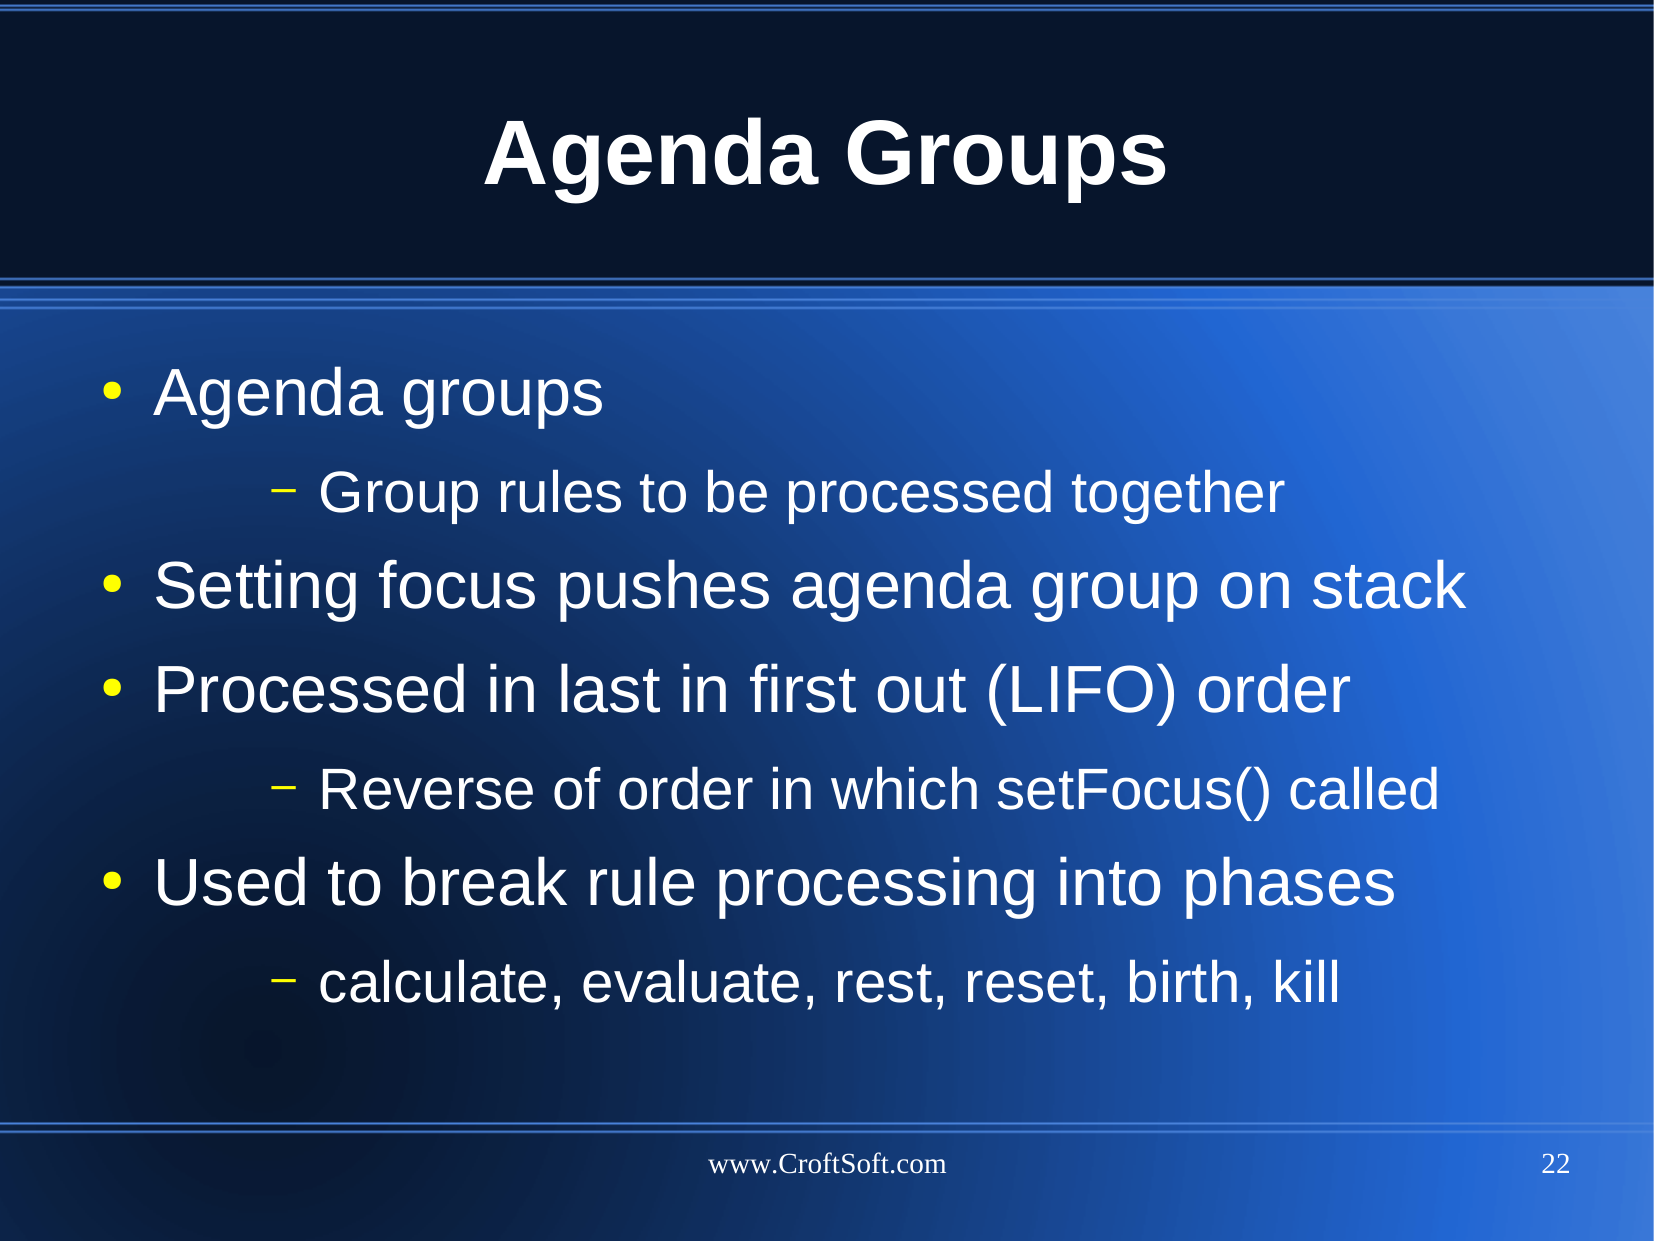

# Agenda Groups
Agenda groups
Group rules to be processed together
Setting focus pushes agenda group on stack
Processed in last in first out (LIFO) order
Reverse of order in which setFocus() called
Used to break rule processing into phases
calculate, evaluate, rest, reset, birth, kill
www.CroftSoft.com
22